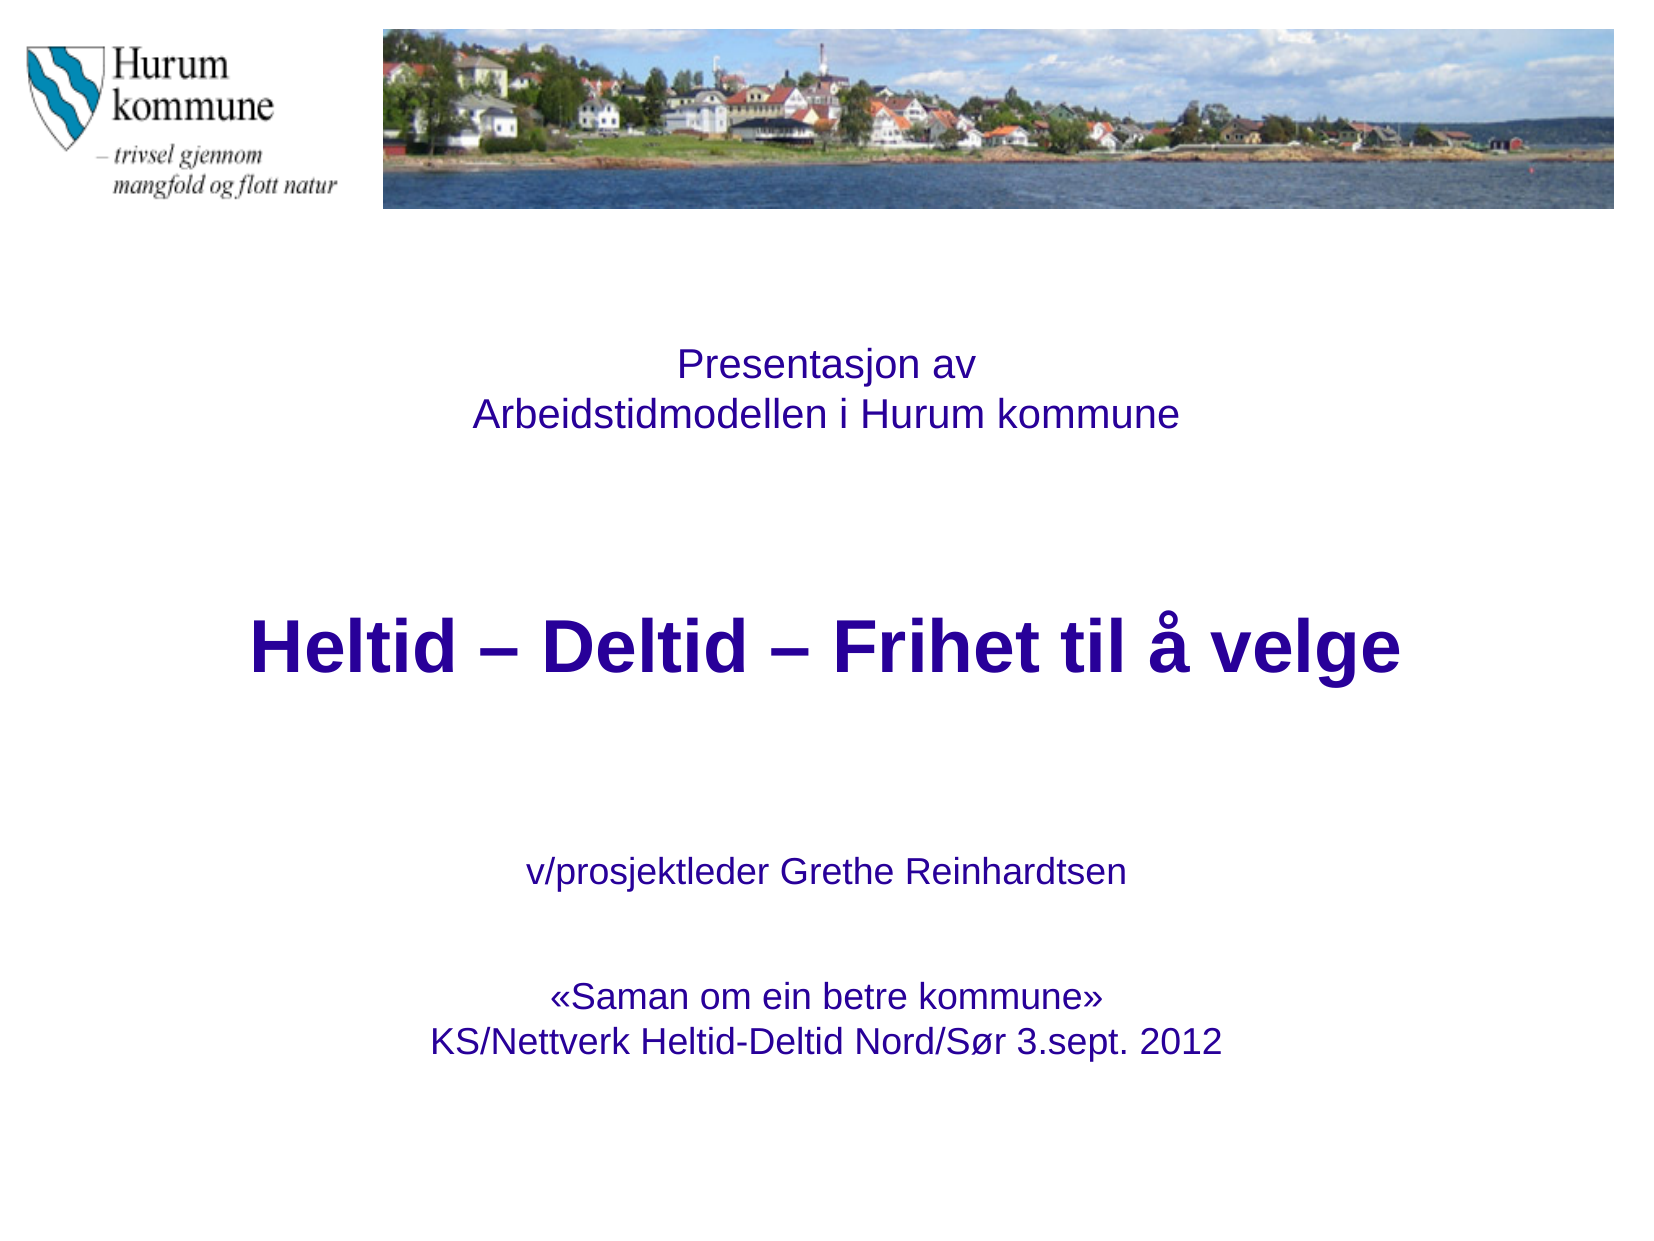

Presentasjon av
Arbeidstidmodellen i Hurum kommune
Heltid – Deltid – Frihet til å velge
v/prosjektleder Grethe Reinhardtsen
«Saman om ein betre kommune»
KS/Nettverk Heltid-Deltid Nord/Sør 3.sept. 2012